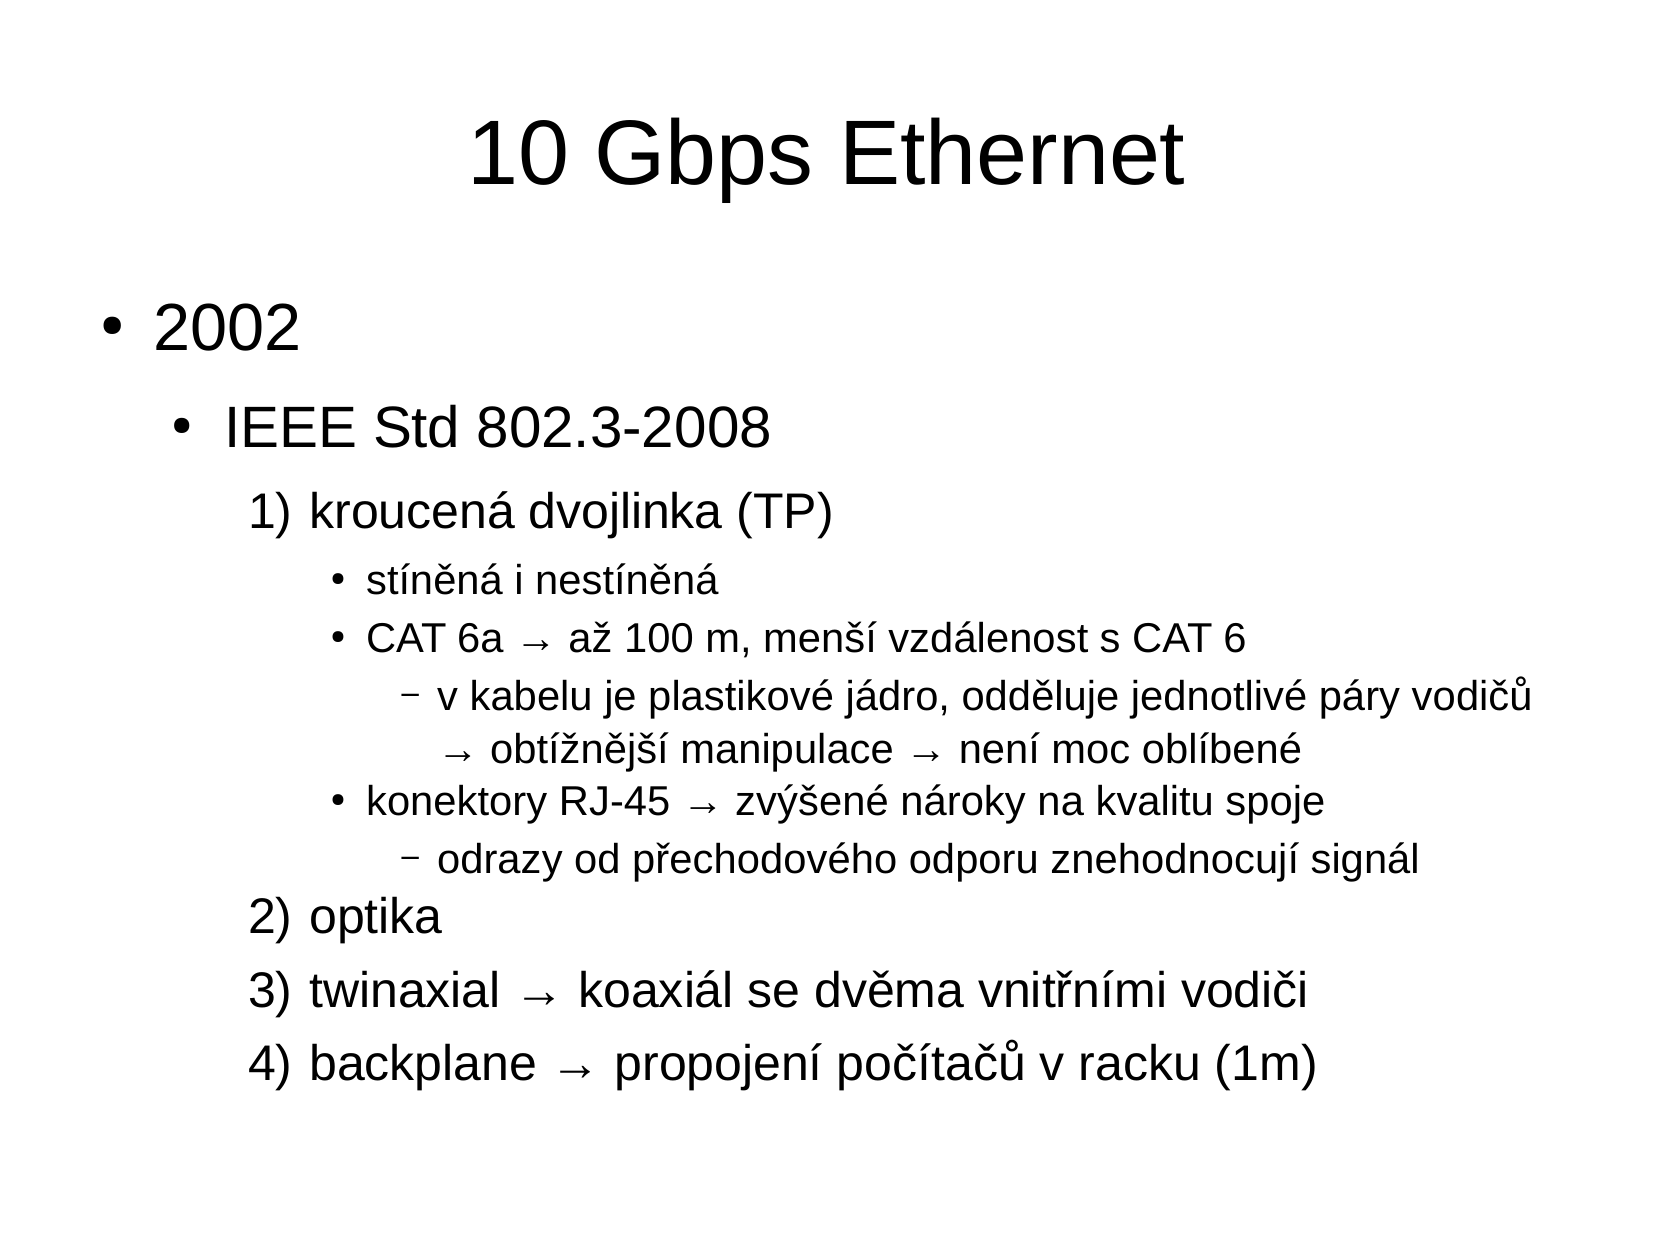

# 10 Gbps Ethernet
2002
IEEE Std 802.3-2008
 kroucená dvojlinka (TP)
stíněná i nestíněná
CAT 6a → až 100 m, menší vzdálenost s CAT 6
v kabelu je plastikové jádro, odděluje jednotlivé páry vodičů
→ obtížnější manipulace → není moc oblíbené
konektory RJ-45 → zvýšené nároky na kvalitu spoje
odrazy od přechodového odporu znehodnocují signál
 optika
 twinaxial → koaxiál se dvěma vnitřními vodiči
 backplane → propojení počítačů v racku (1m)